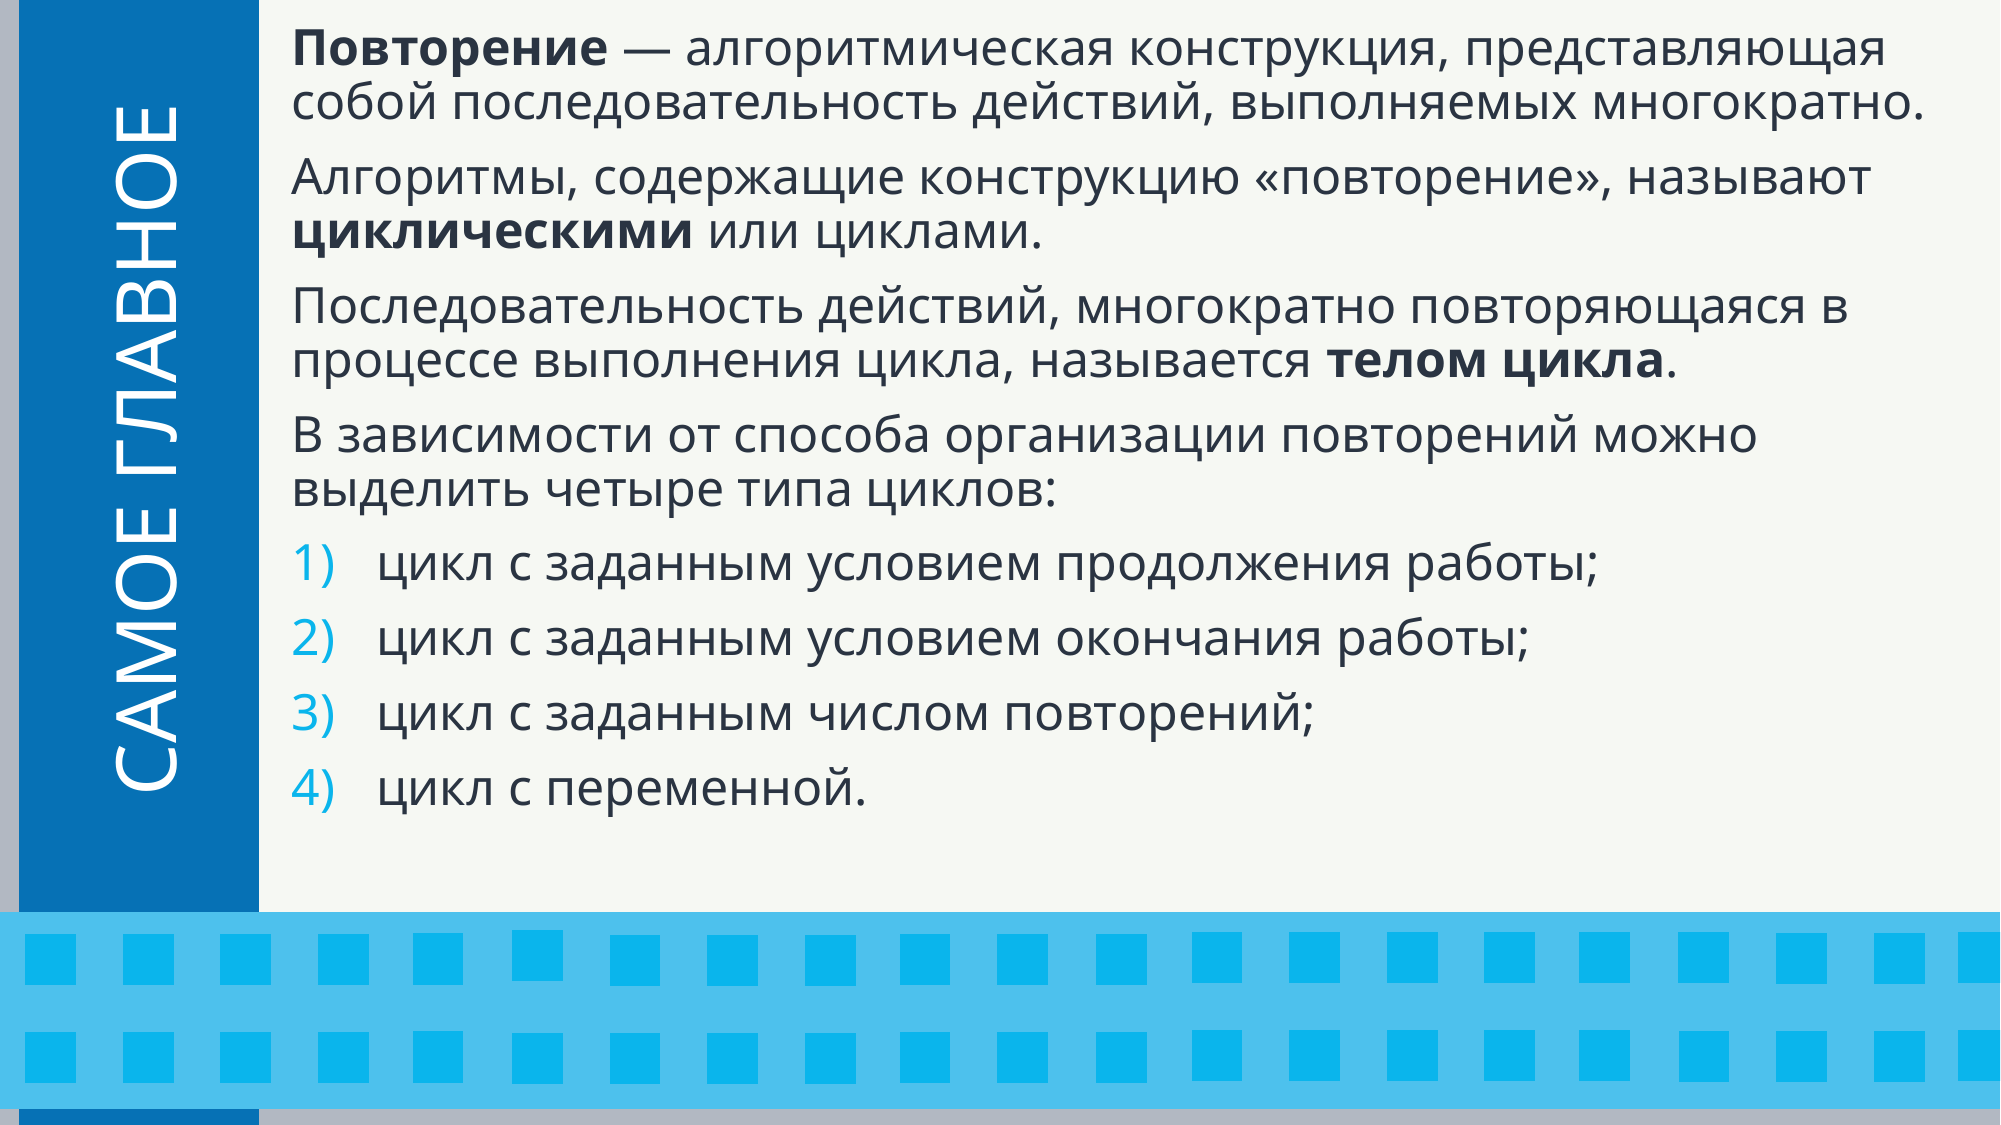

Повторение — алгоритмическая конструкция, представляющая собой последовательность действий, выполняемых многократно.
Алгоритмы, содержащие конструкцию «повторение», называют циклическими или циклами.
Последовательность действий, много­кратно повторяющаяся в процессе выполнения цикла, называется телом цикла.
В зависимости от способа организации повторений можно выделить четыре типа циклов:
цикл с заданным условием продолжения работы;
цикл с заданным условием окончания работы;
цикл с заданным числом повторений;
цикл с переменной.